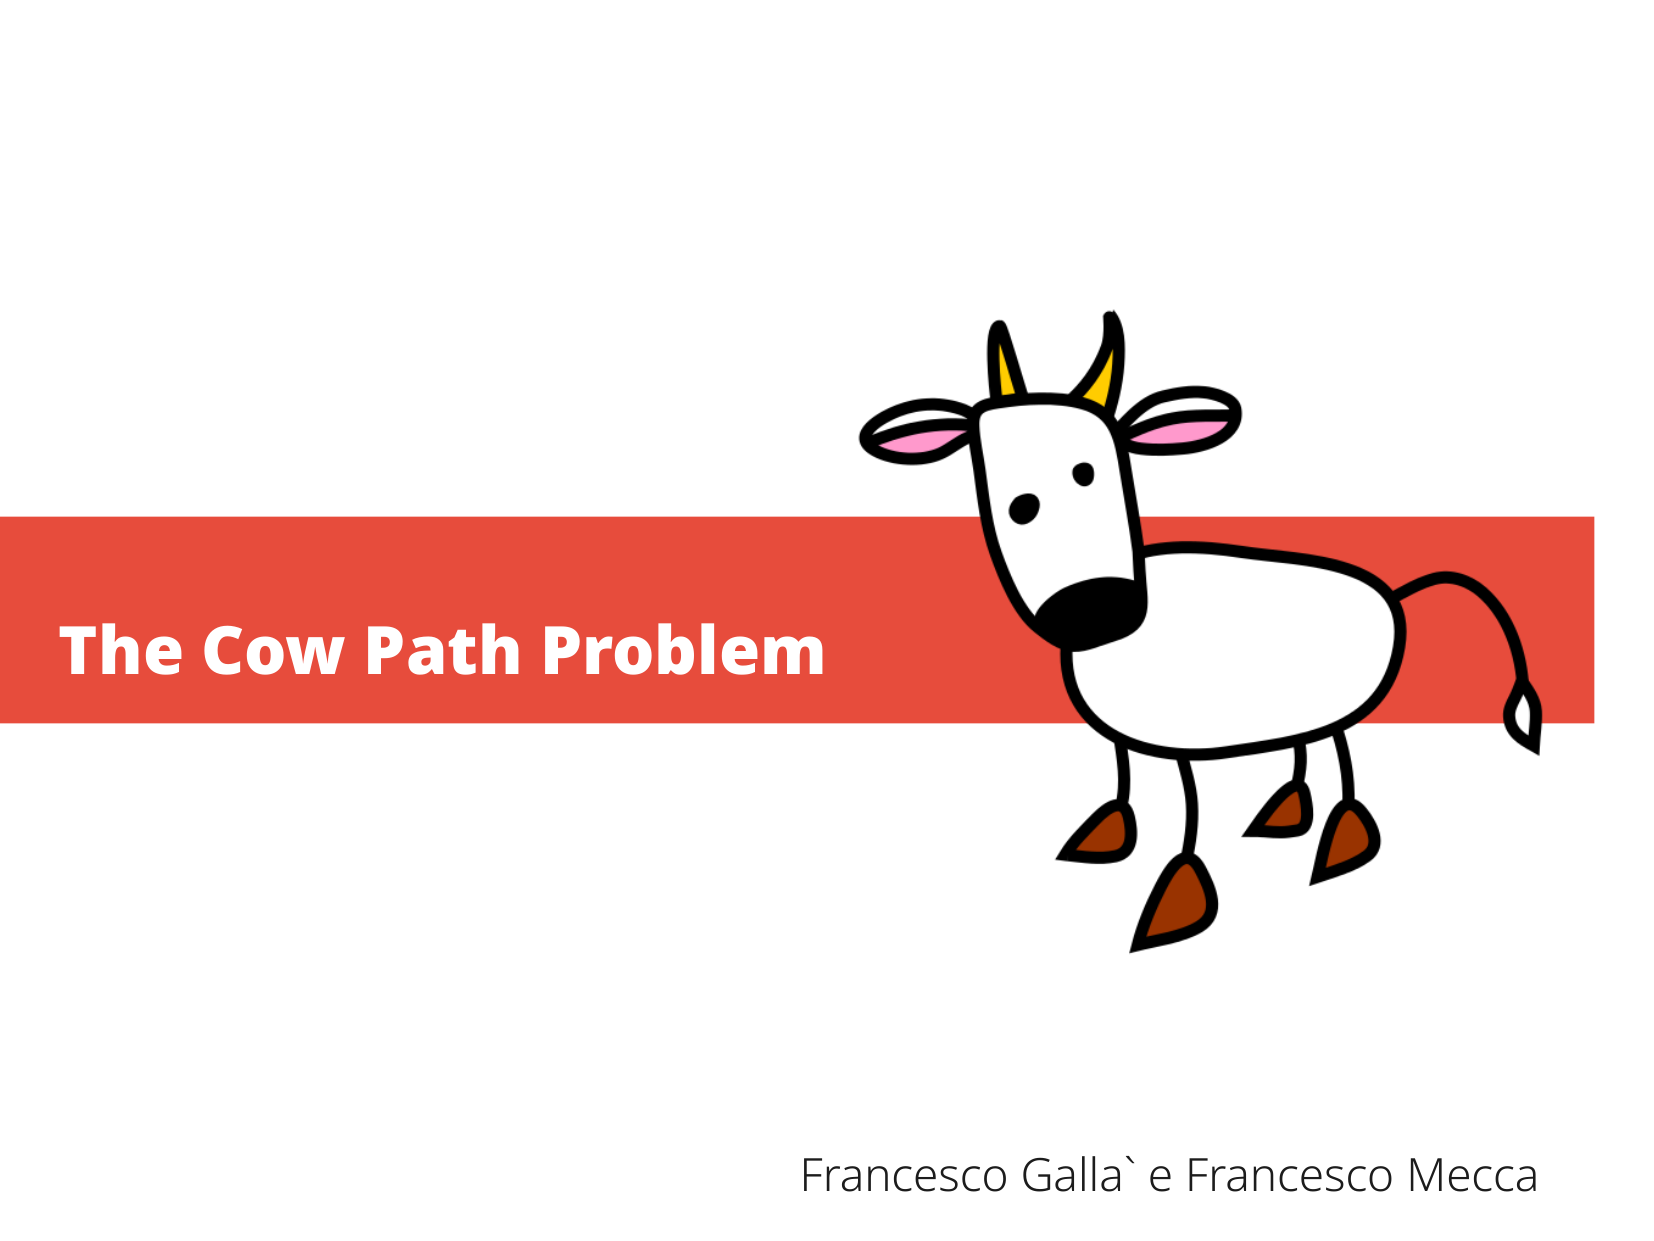

# The Cow Path Problem
									 Francesco Galla` e Francesco Mecca